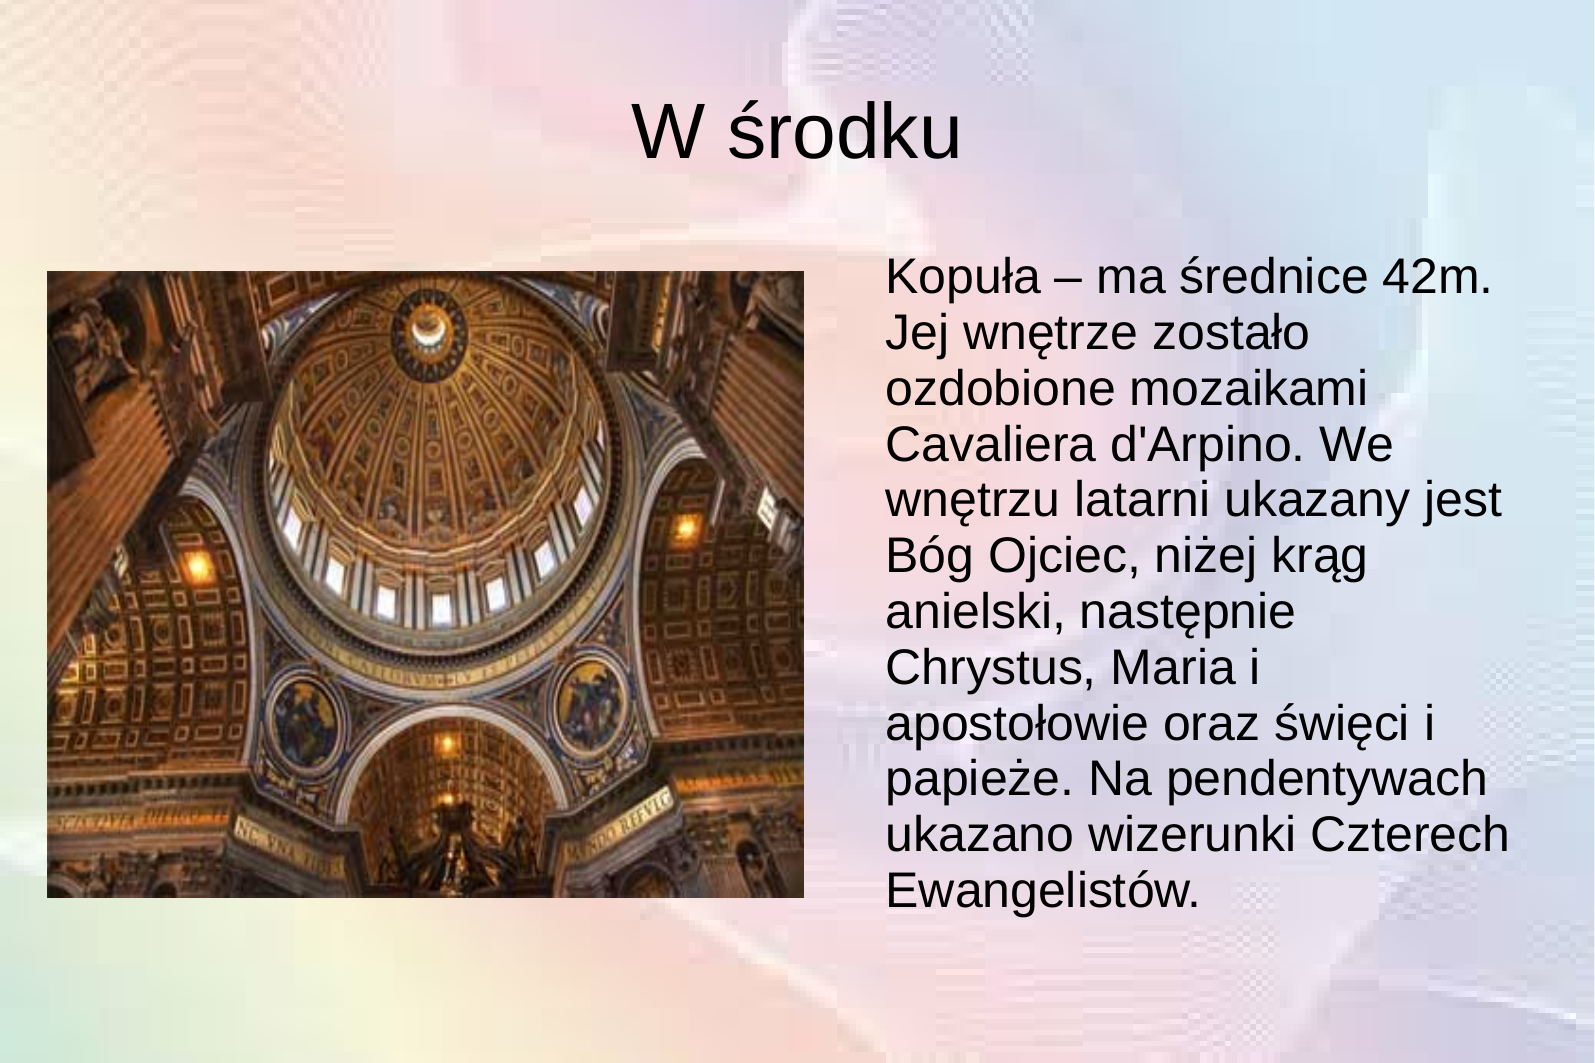

# W środku
Kopuła – ma średnice 42m. Jej wnętrze zostało ozdobione mozaikami Cavaliera d'Arpino. We wnętrzu latarni ukazany jest Bóg Ojciec, niżej krąg anielski, następnie Chrystus, Maria i apostołowie oraz święci i papieże. Na pendentywach ukazano wizerunki Czterech Ewangelistów.